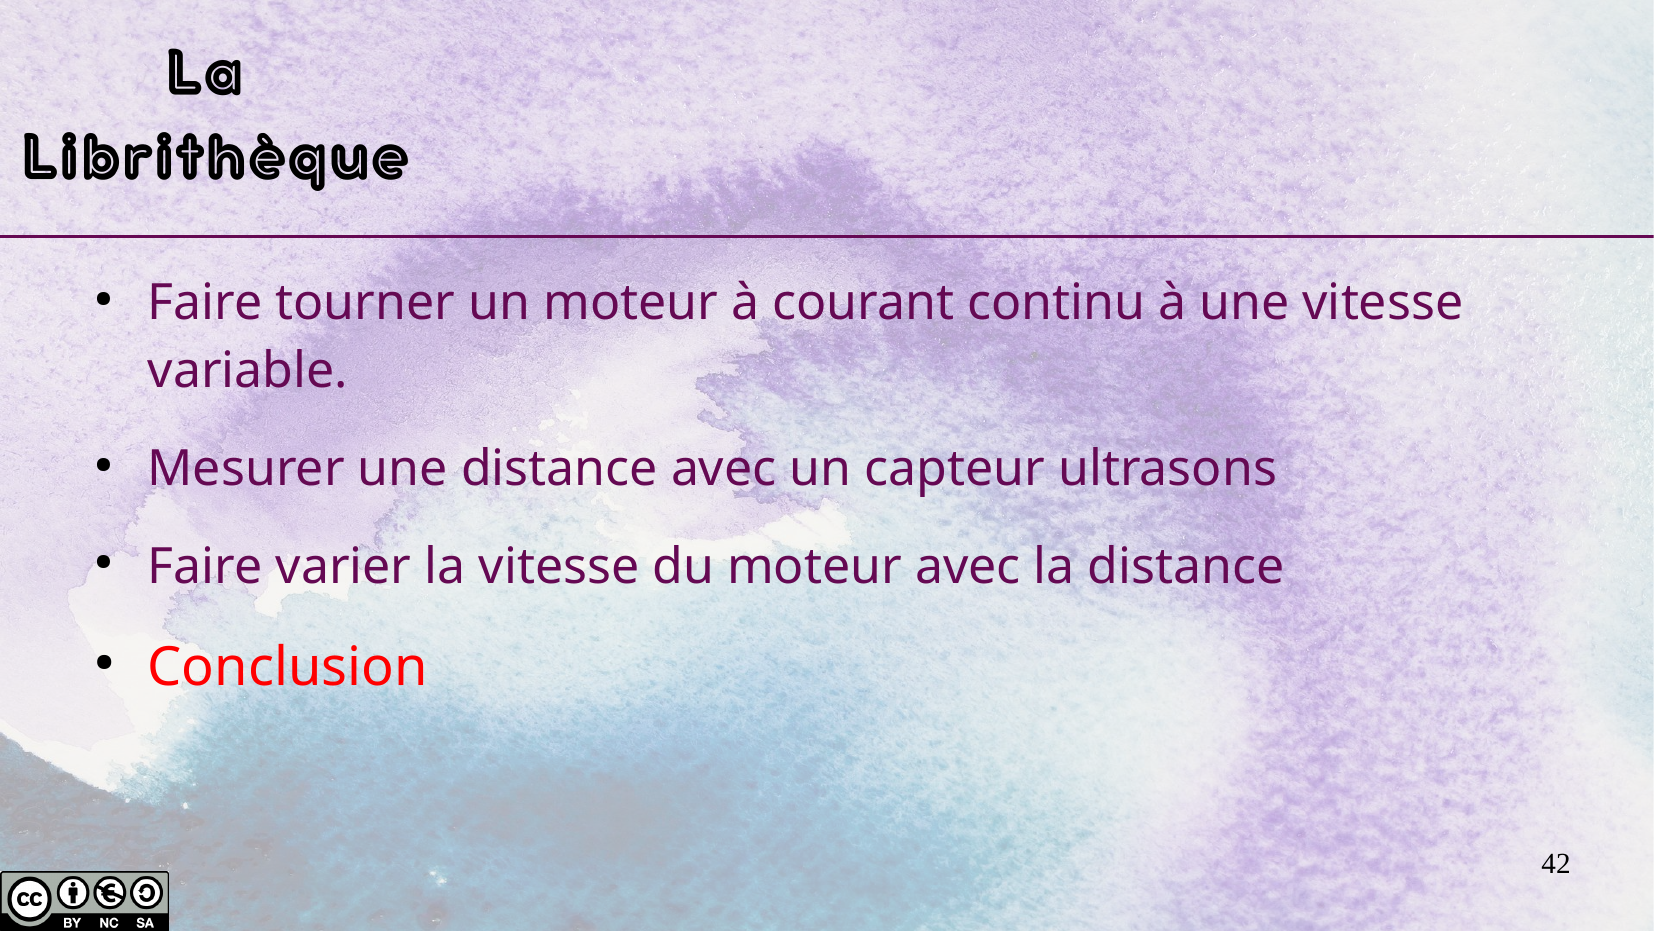

#
Faire tourner un moteur à courant continu à une vitesse variable.
Mesurer une distance avec un capteur ultrasons
Faire varier la vitesse du moteur avec la distance
Conclusion
42